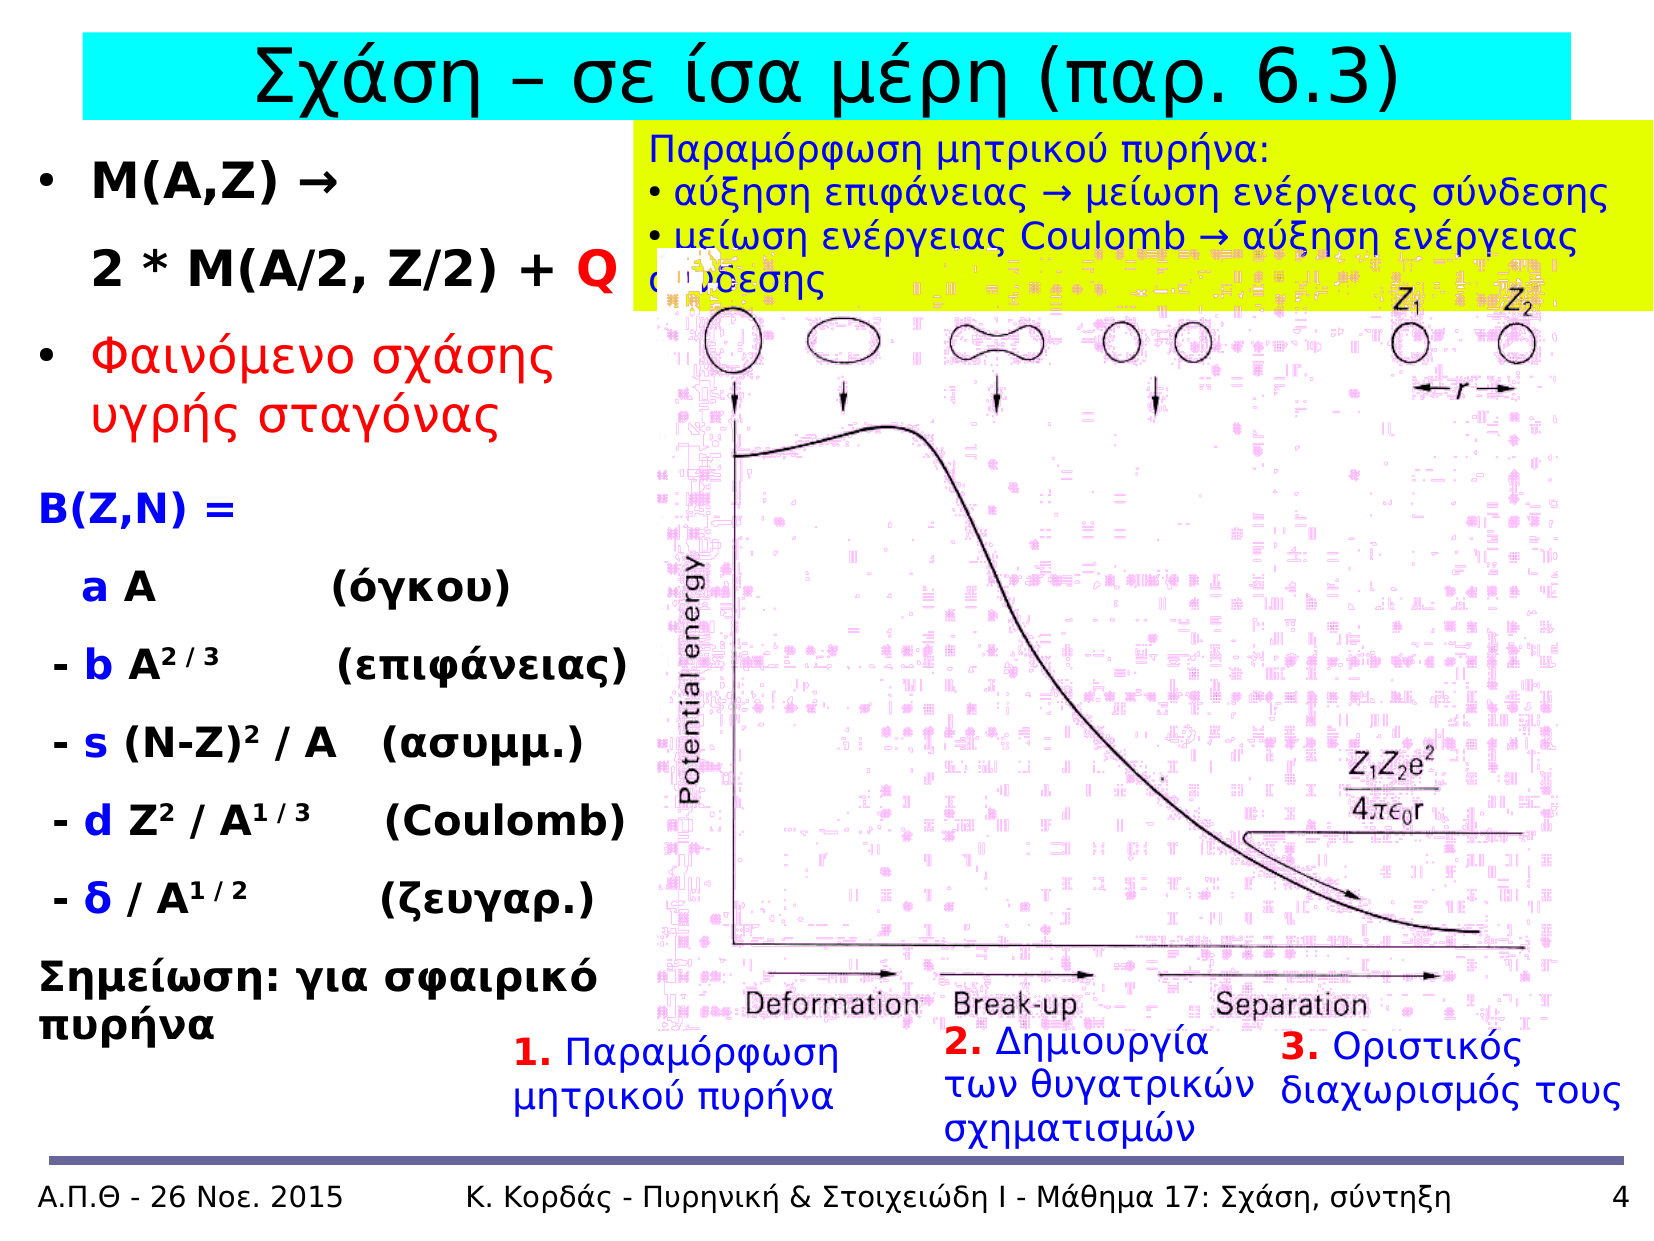

# Σχάση – σε ίσα μέρη (παρ. 6.3)
Παραμόρφωση μητρικού πυρήνα:
 αύξηση επιφάνειας → μείωση ενέργειας σύνδεσης
 μείωση ενέργειας Coulomb → αύξηση ενέργειας σύνδεσης
Μ(Α,Ζ) →
2 * Μ(Α/2, Ζ/2) + Q
Φαινόμενο σχάσης υγρής σταγόνας
Β(Ζ,Ν) =
 a A (όγκου)
 - b A2 / 3 (επιφάνειας)
 - s (N-Z)2 / A (ασυμμ.)
 - d Z2 / A1 / 3 (Coulomb)
 - δ / A1 / 2 (ζευγαρ.)
Σημείωση: για σφαιρικό πυρήνα
2. Δημιουργία των θυγατρικών σχηματισμών
3. Οριστικός διαχωρισμός τους
1. Παραμόρφωση μητρικού πυρήνα
Α.Π.Θ - 26 Νοε. 2015
Κ. Κορδάς - Πυρηνική & Στοιχειώδη Ι - Μάθημα 17: Σχάση, σύντηξη
4